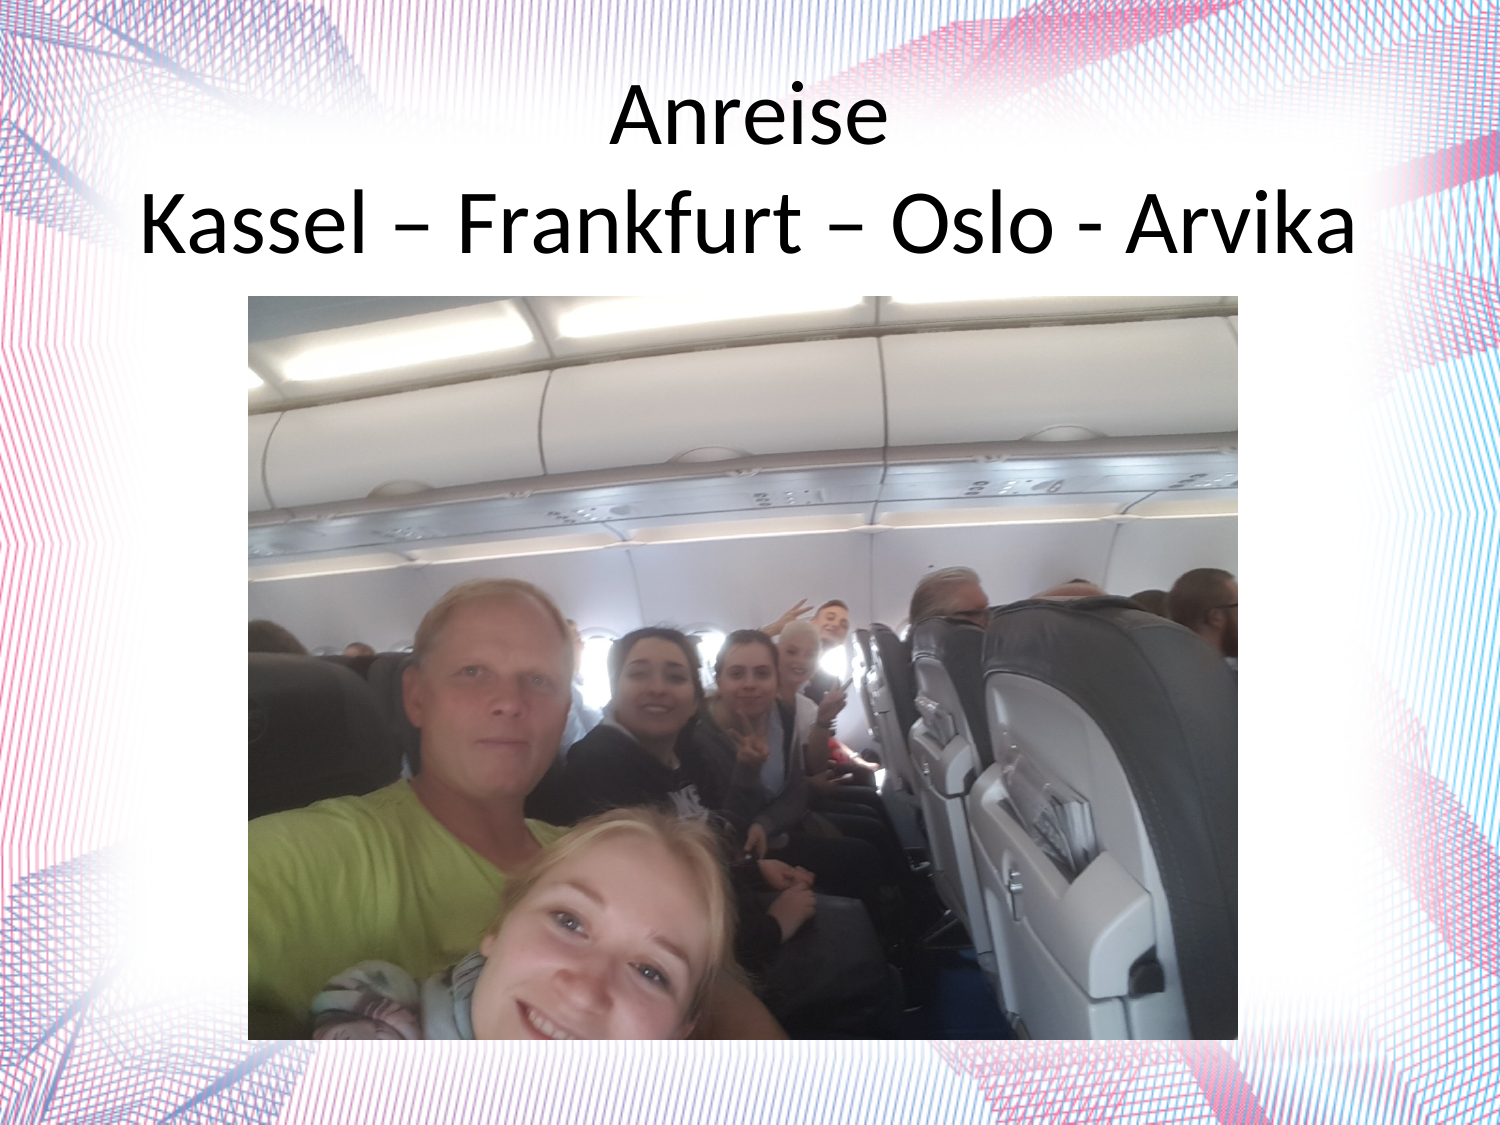

# Anreise Kassel – Frankfurt – Oslo - Arvika